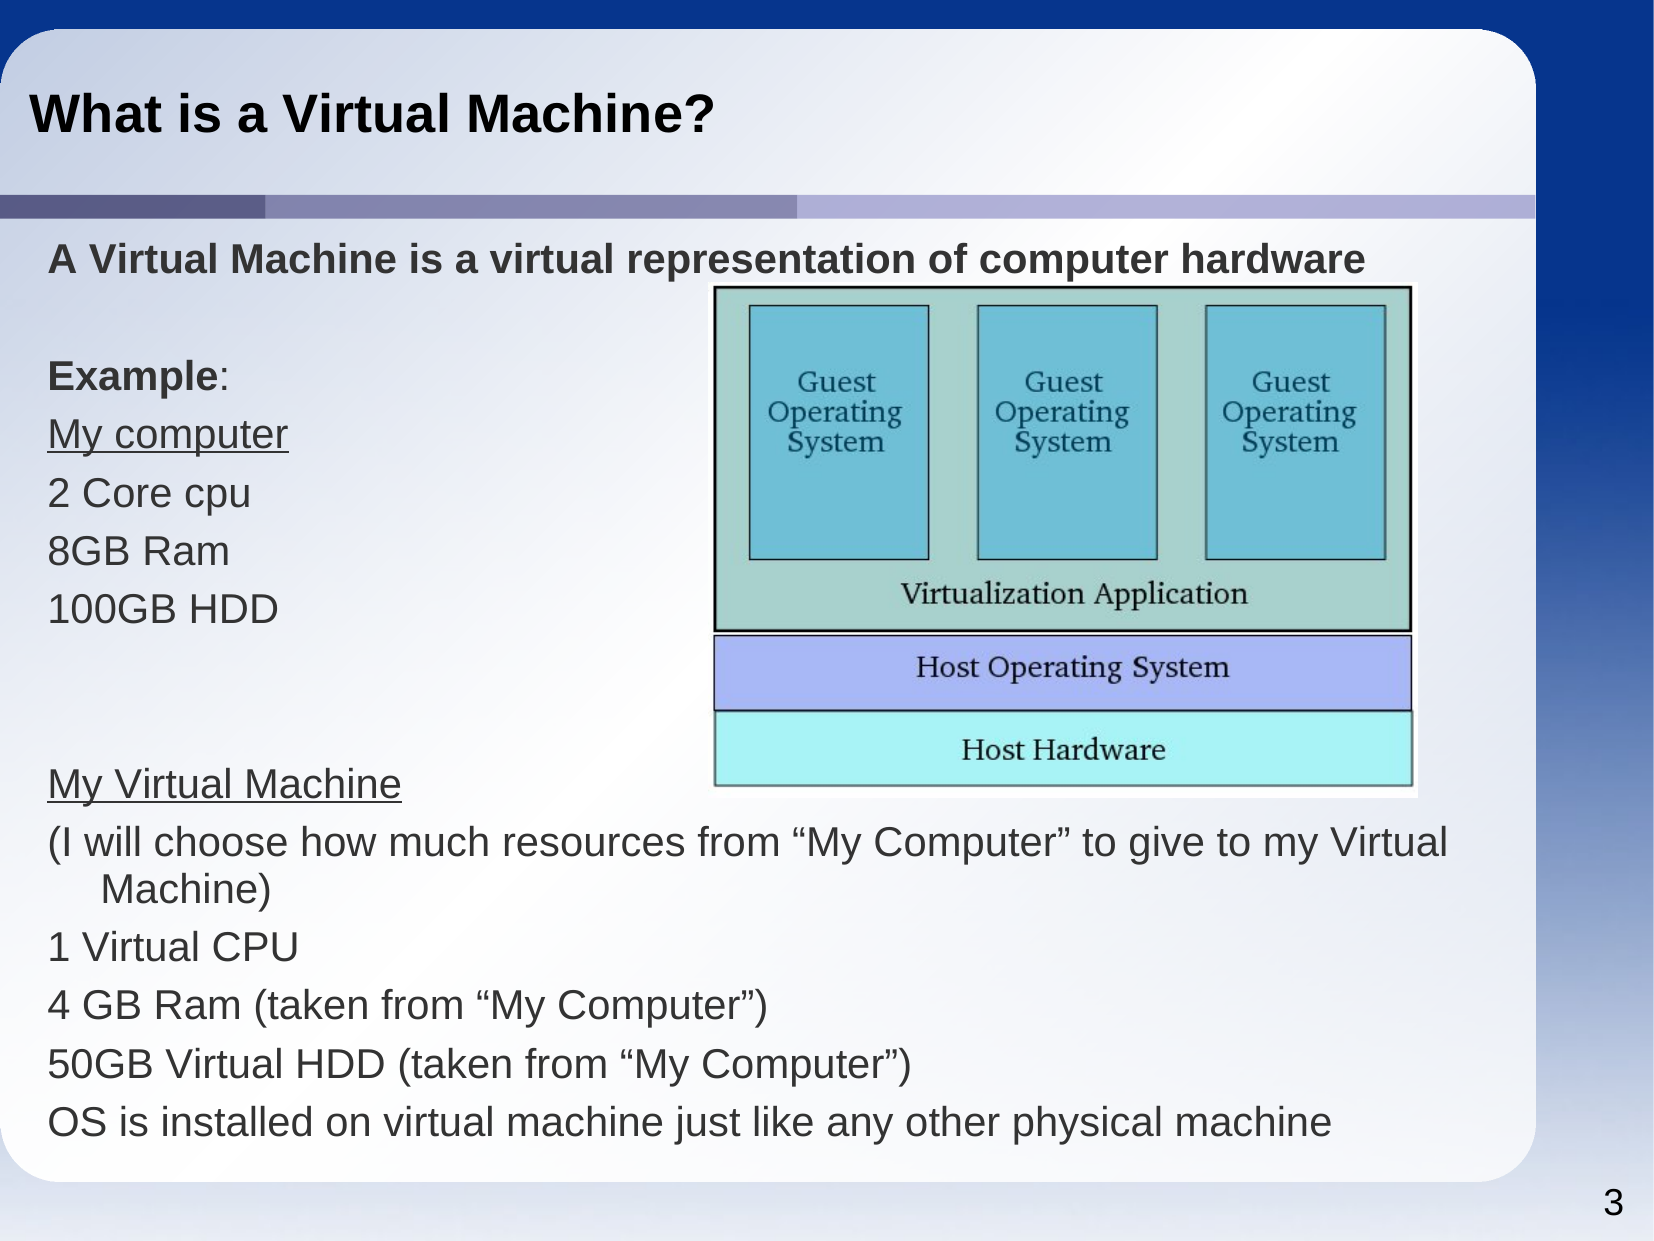

# What is a Virtual Machine?
A Virtual Machine is a virtual representation of computer hardware
Example:
My computer
2 Core cpu
8GB Ram
100GB HDD
My Virtual Machine
(I will choose how much resources from “My Computer” to give to my Virtual Machine)
1 Virtual CPU
4 GB Ram (taken from “My Computer”)
50GB Virtual HDD (taken from “My Computer”)
OS is installed on virtual machine just like any other physical machine
3